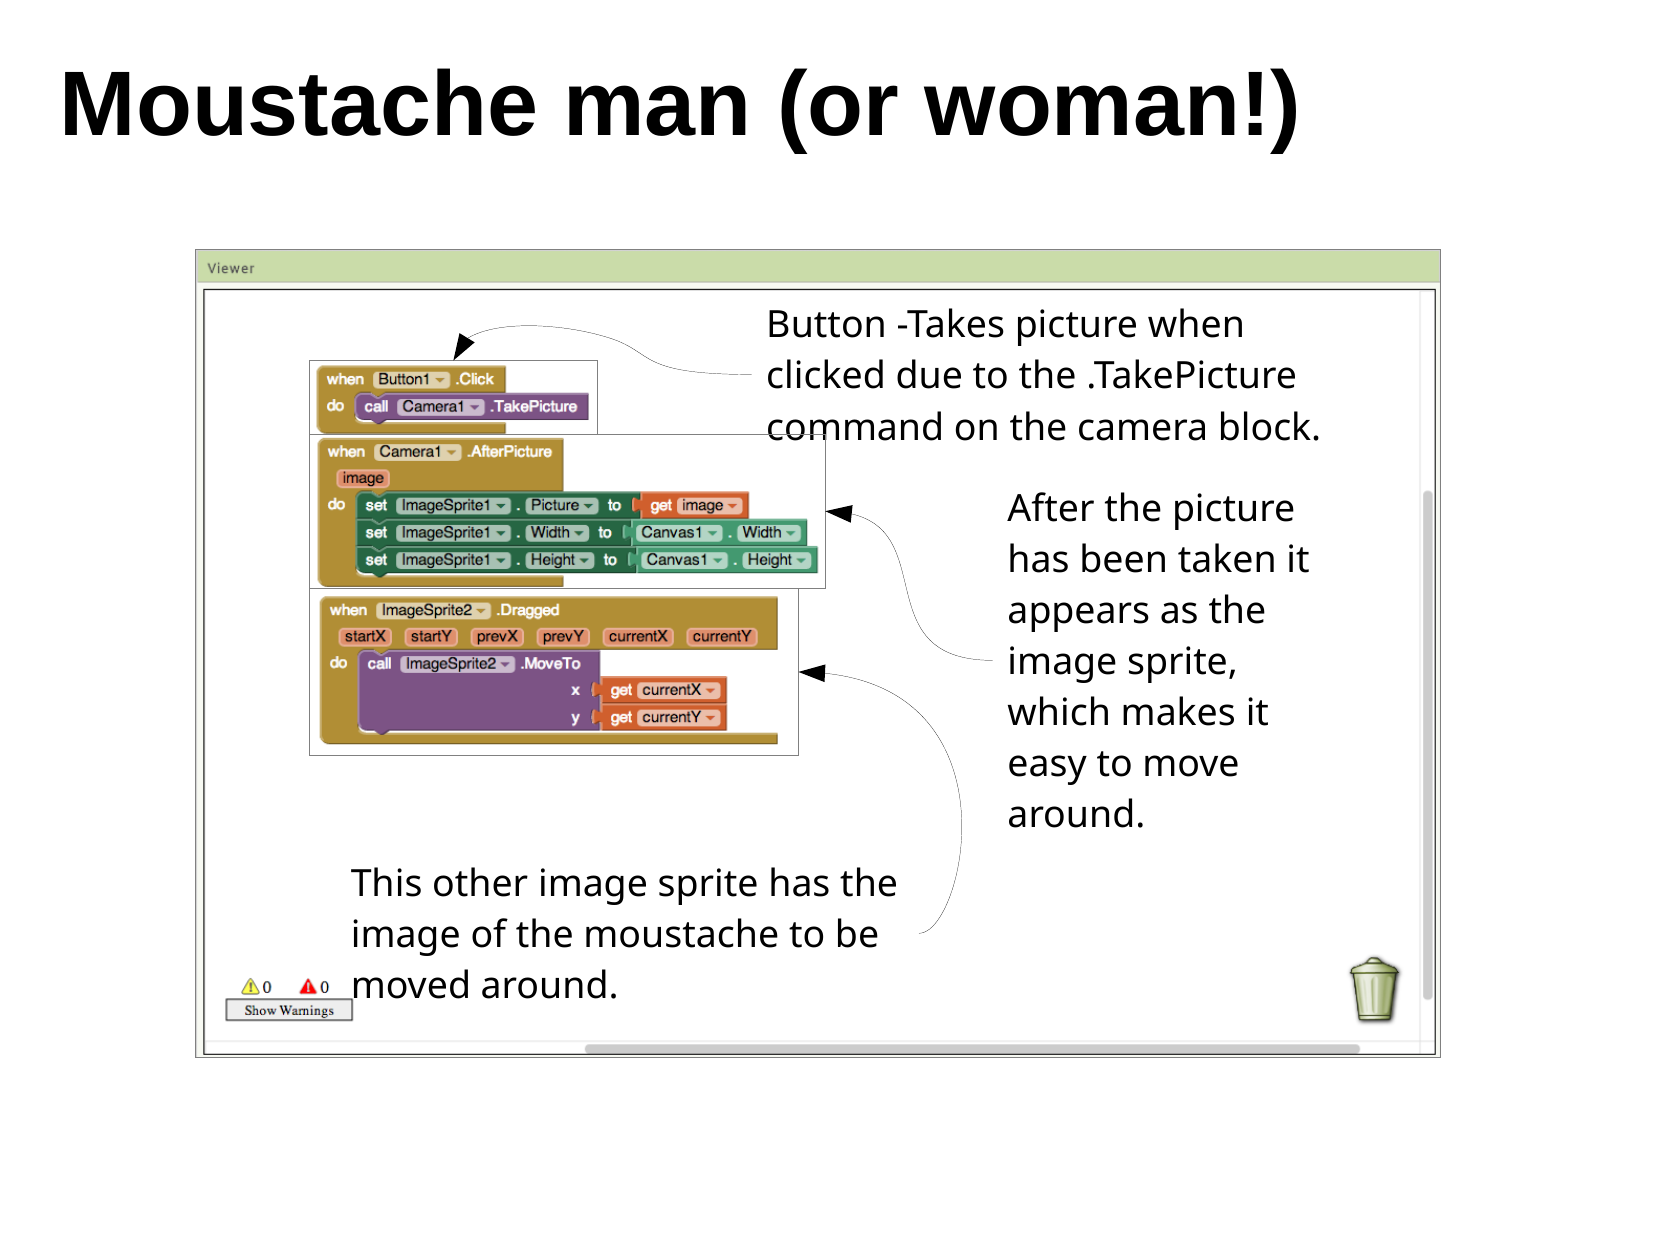

Moustache man (or woman!)
Button -Takes picture when clicked due to the .TakePicture command on the camera block.
After the picture has been taken it appears as the image sprite, which makes it easy to move around.
This other image sprite has the image of the moustache to be moved around.